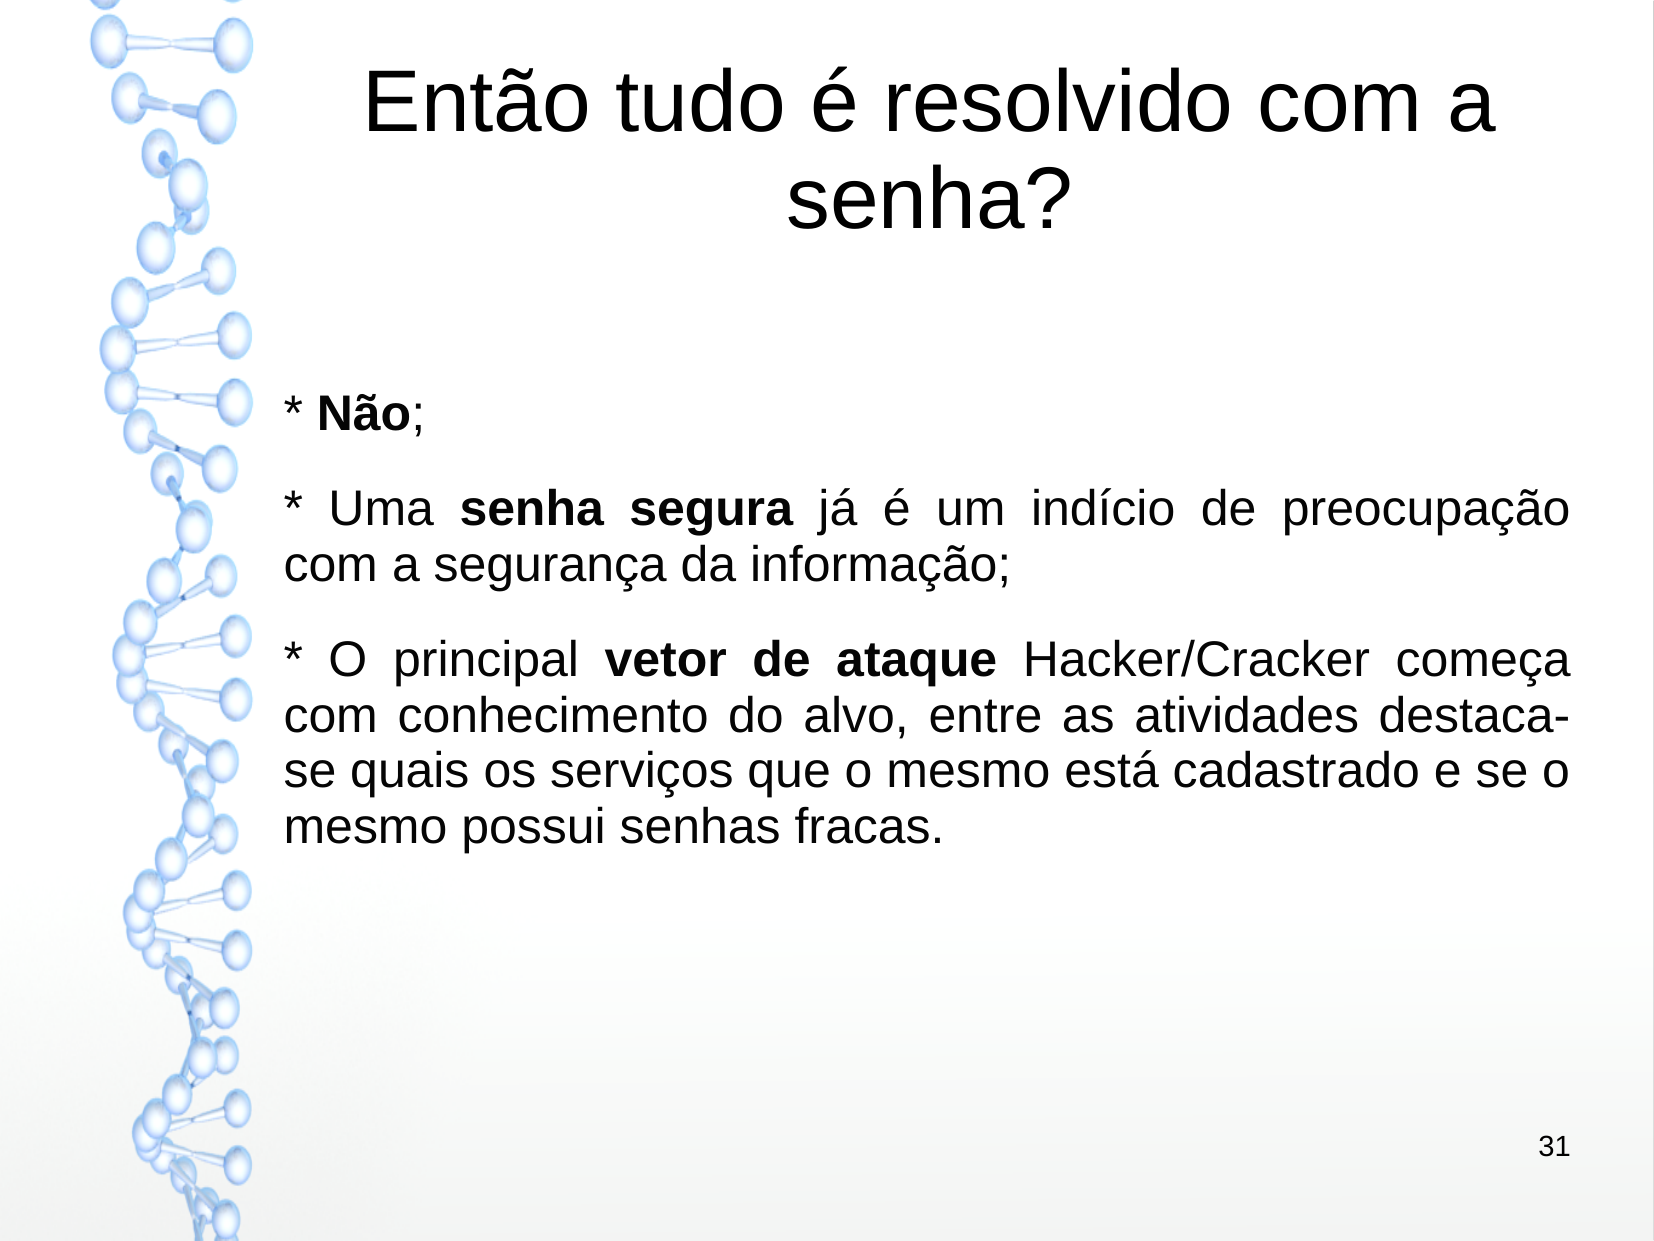

# Então tudo é resolvido com a senha?
* Não;
* Uma senha segura já é um indício de preocupação com a segurança da informação;
* O principal vetor de ataque Hacker/Cracker começa com conhecimento do alvo, entre as atividades destaca-se quais os serviços que o mesmo está cadastrado e se o mesmo possui senhas fracas.
31